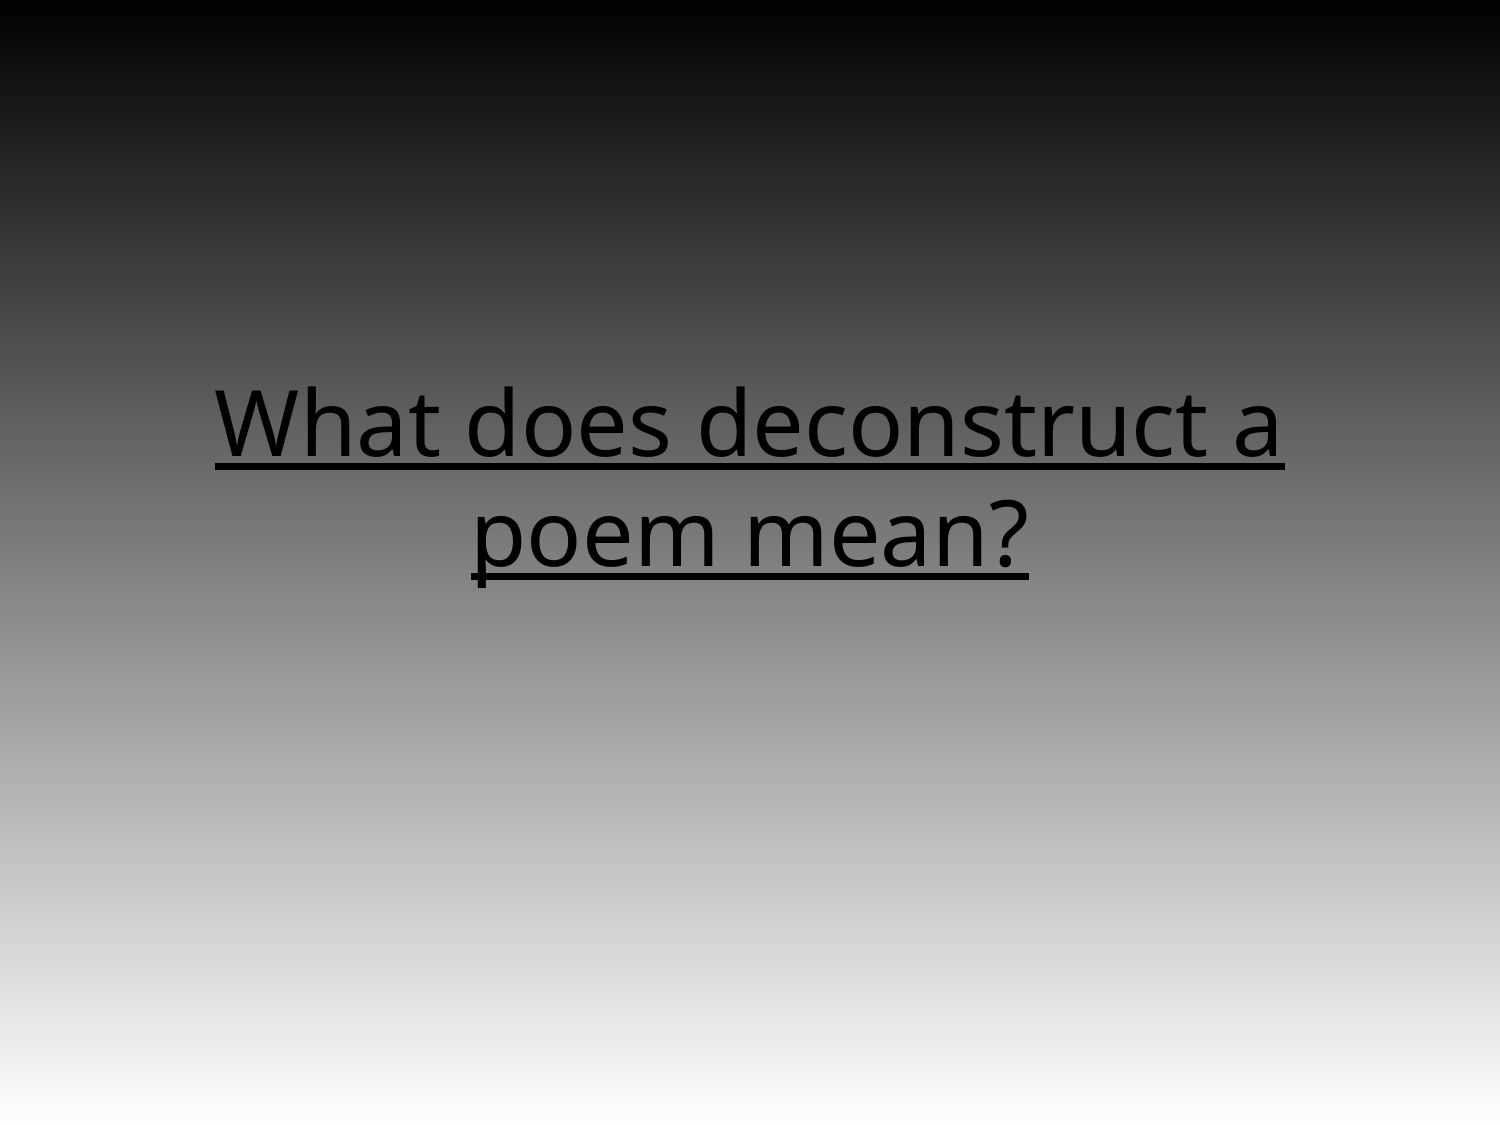

# What does deconstruct a poem mean?